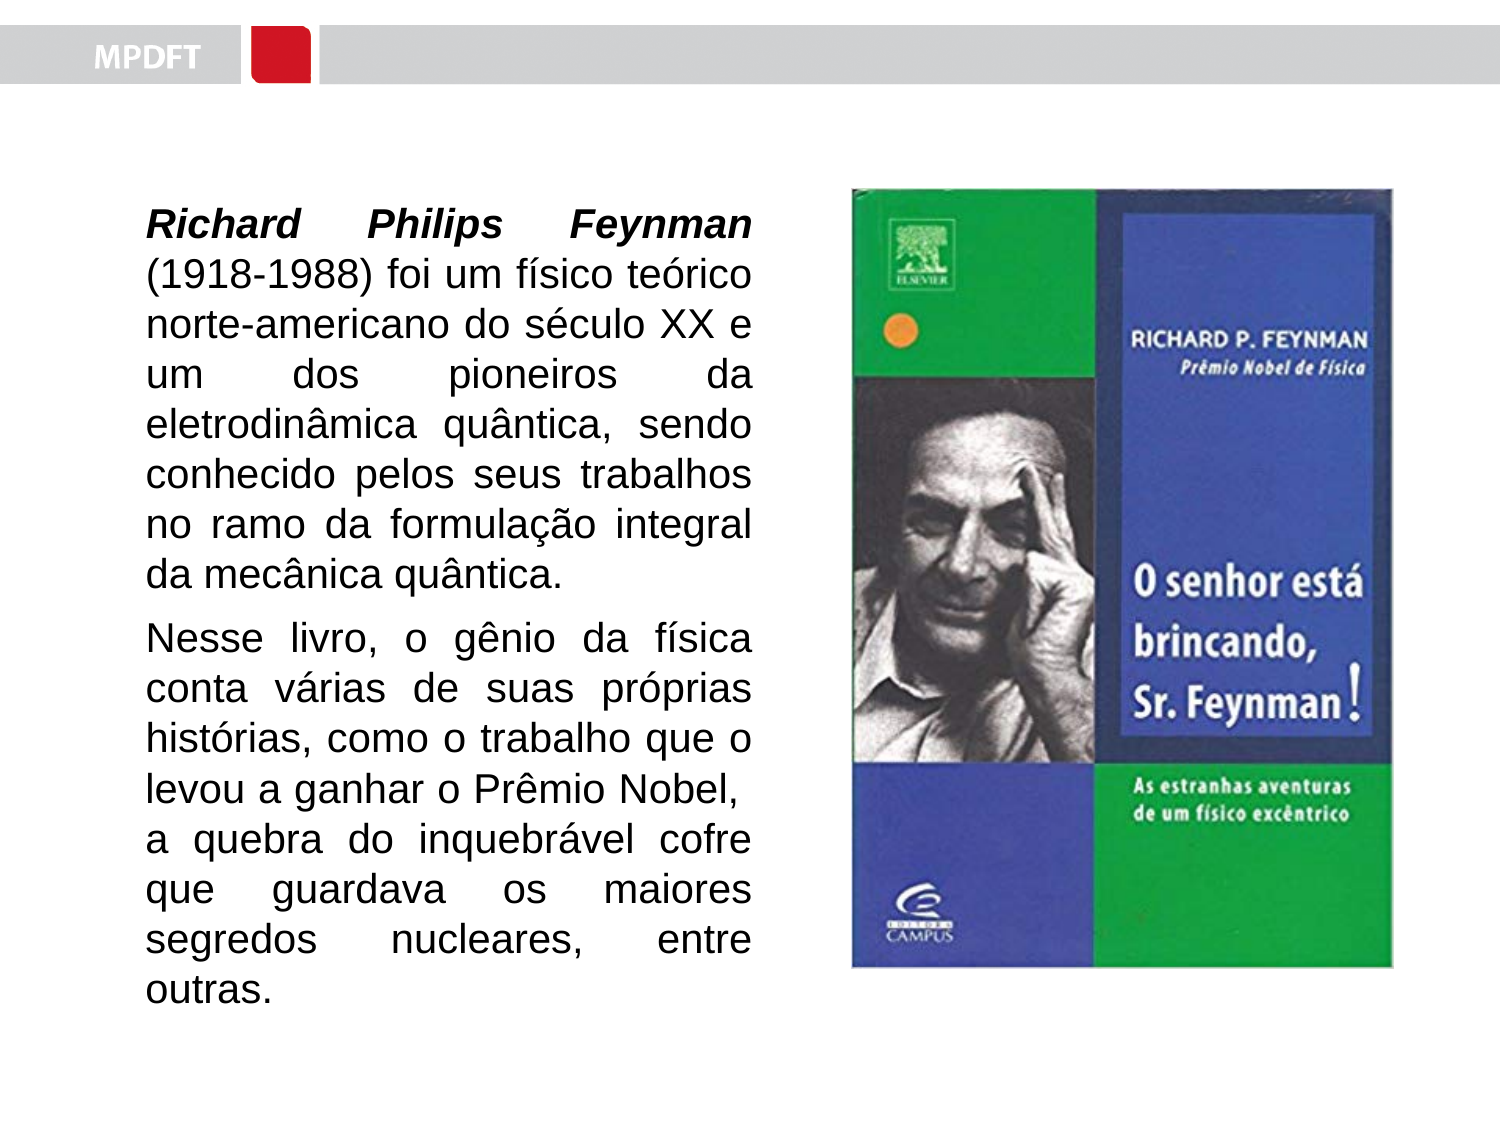

Richard Philips Feynman (1918-1988) foi um físico teórico norte-americano do século XX e um dos pioneiros da eletrodinâmica quântica, sendo conhecido pelos seus trabalhos no ramo da formulação integral da mecânica quântica.
Nesse livro, o gênio da física conta várias de suas próprias histórias, como o trabalho que o levou a ganhar o Prêmio Nobel, a quebra do inquebrável cofre que guardava os maiores segredos nucleares, entre outras.